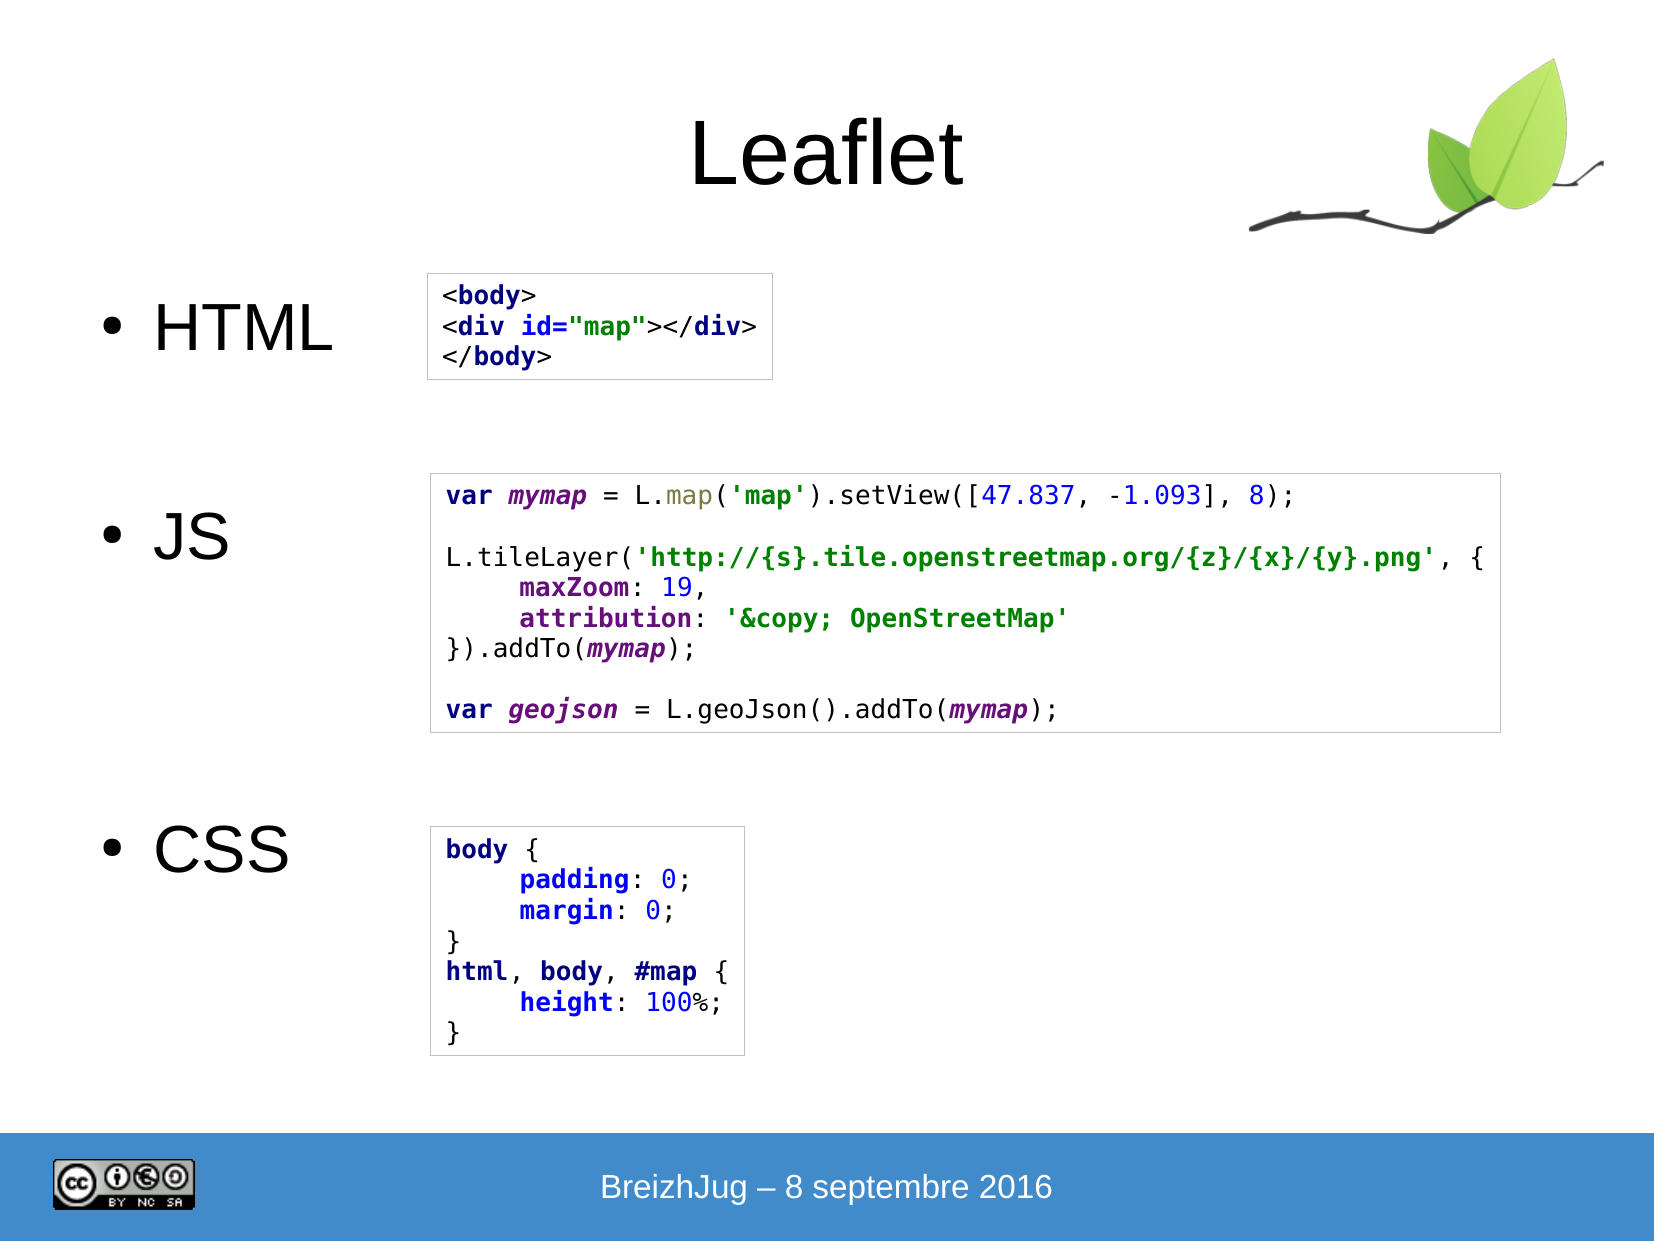

# Leaflet
<body>
<div id="map"></div>
</body>
HTML
JS
CSS
var mymap = L.map('map').setView([47.837, -1.093], 8);
L.tileLayer('http://{s}.tile.openstreetmap.org/{z}/{x}/{y}.png', {
	maxZoom: 19,
	attribution: '&copy; OpenStreetMap'
}).addTo(mymap);
var geojson = L.geoJson().addTo(mymap);
body {
	padding: 0;
	margin: 0;
}
html, body, #map {
	height: 100%;
}